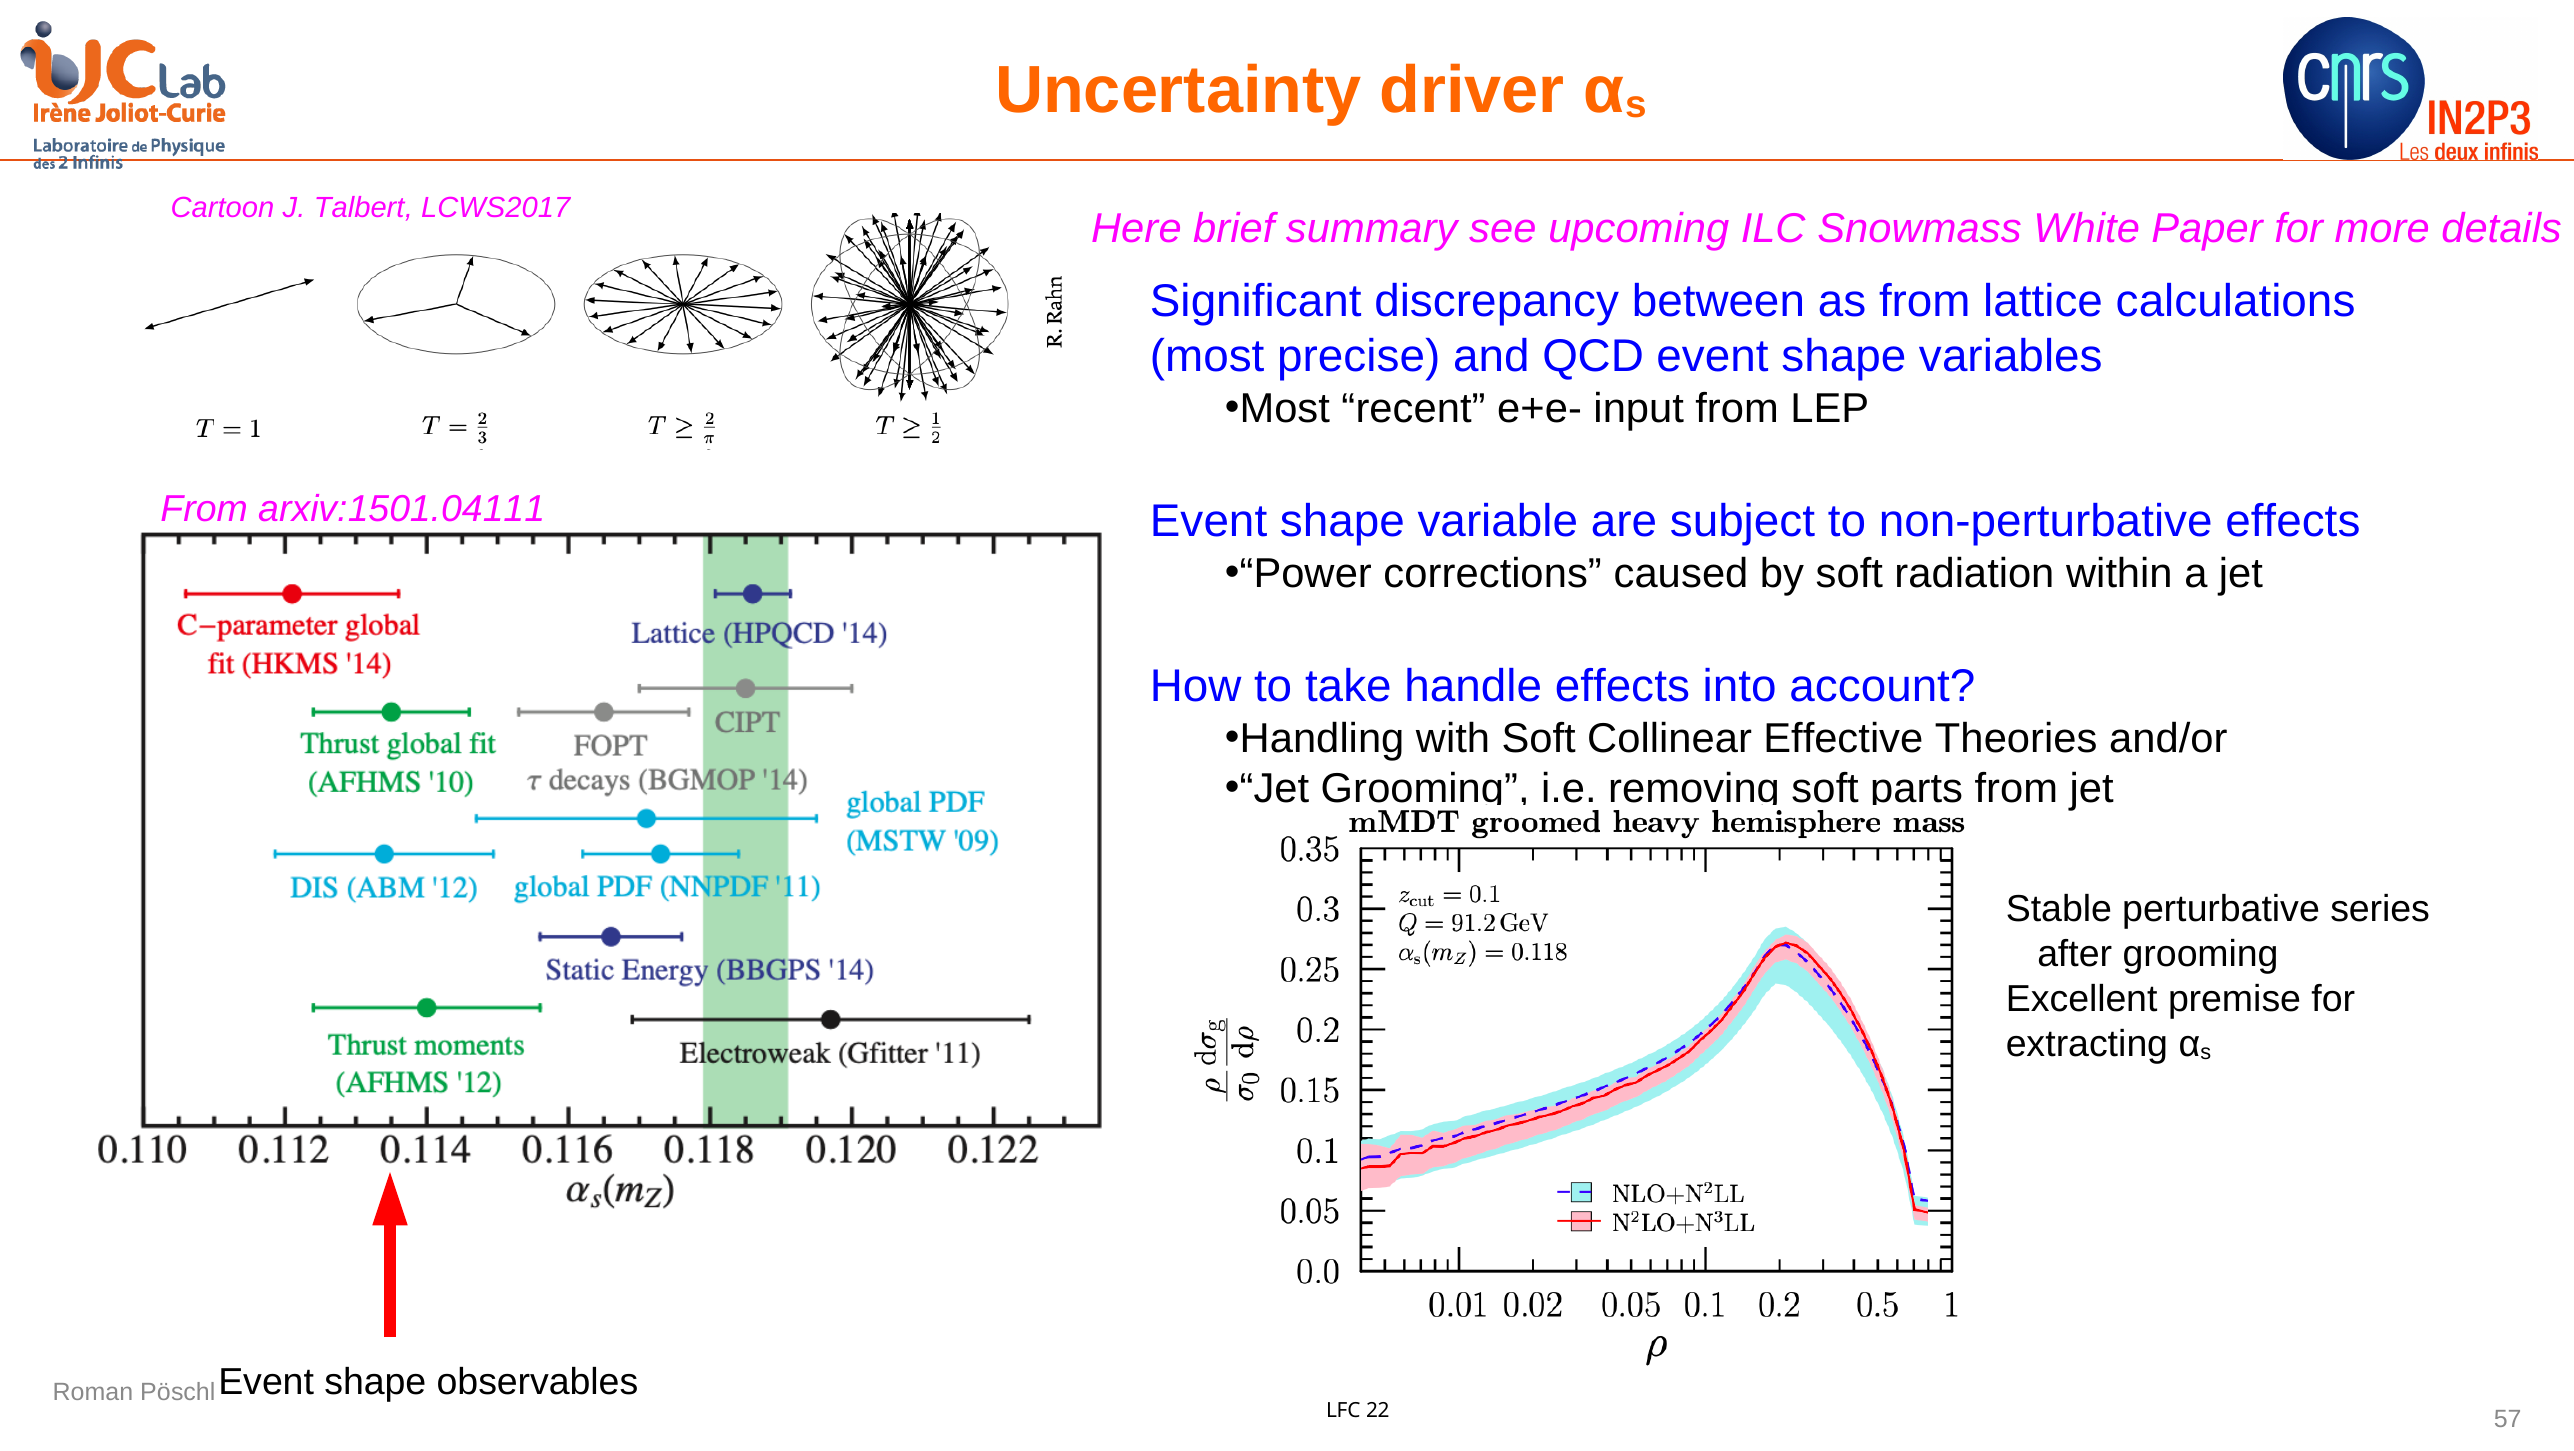

# Uncertainty driver αs
Cartoon J. Talbert, LCWS2017
Here brief summary see upcoming ILC Snowmass White Paper for more details
Significant discrepancy between as from lattice calculations
(most precise) and QCD event shape variables
Most “recent” e+e- input from LEP
Event shape variable are subject to non-perturbative effects
“Power corrections” caused by soft radiation within a jet
How to take handle effects into account?
Handling with Soft Collinear Effective Theories and/or
“Jet Grooming”, i.e. removing soft parts from jet
From arxiv:1501.04111
Stable perturbative series
 after grooming
Excellent premise for
extracting αs
Event shape observables